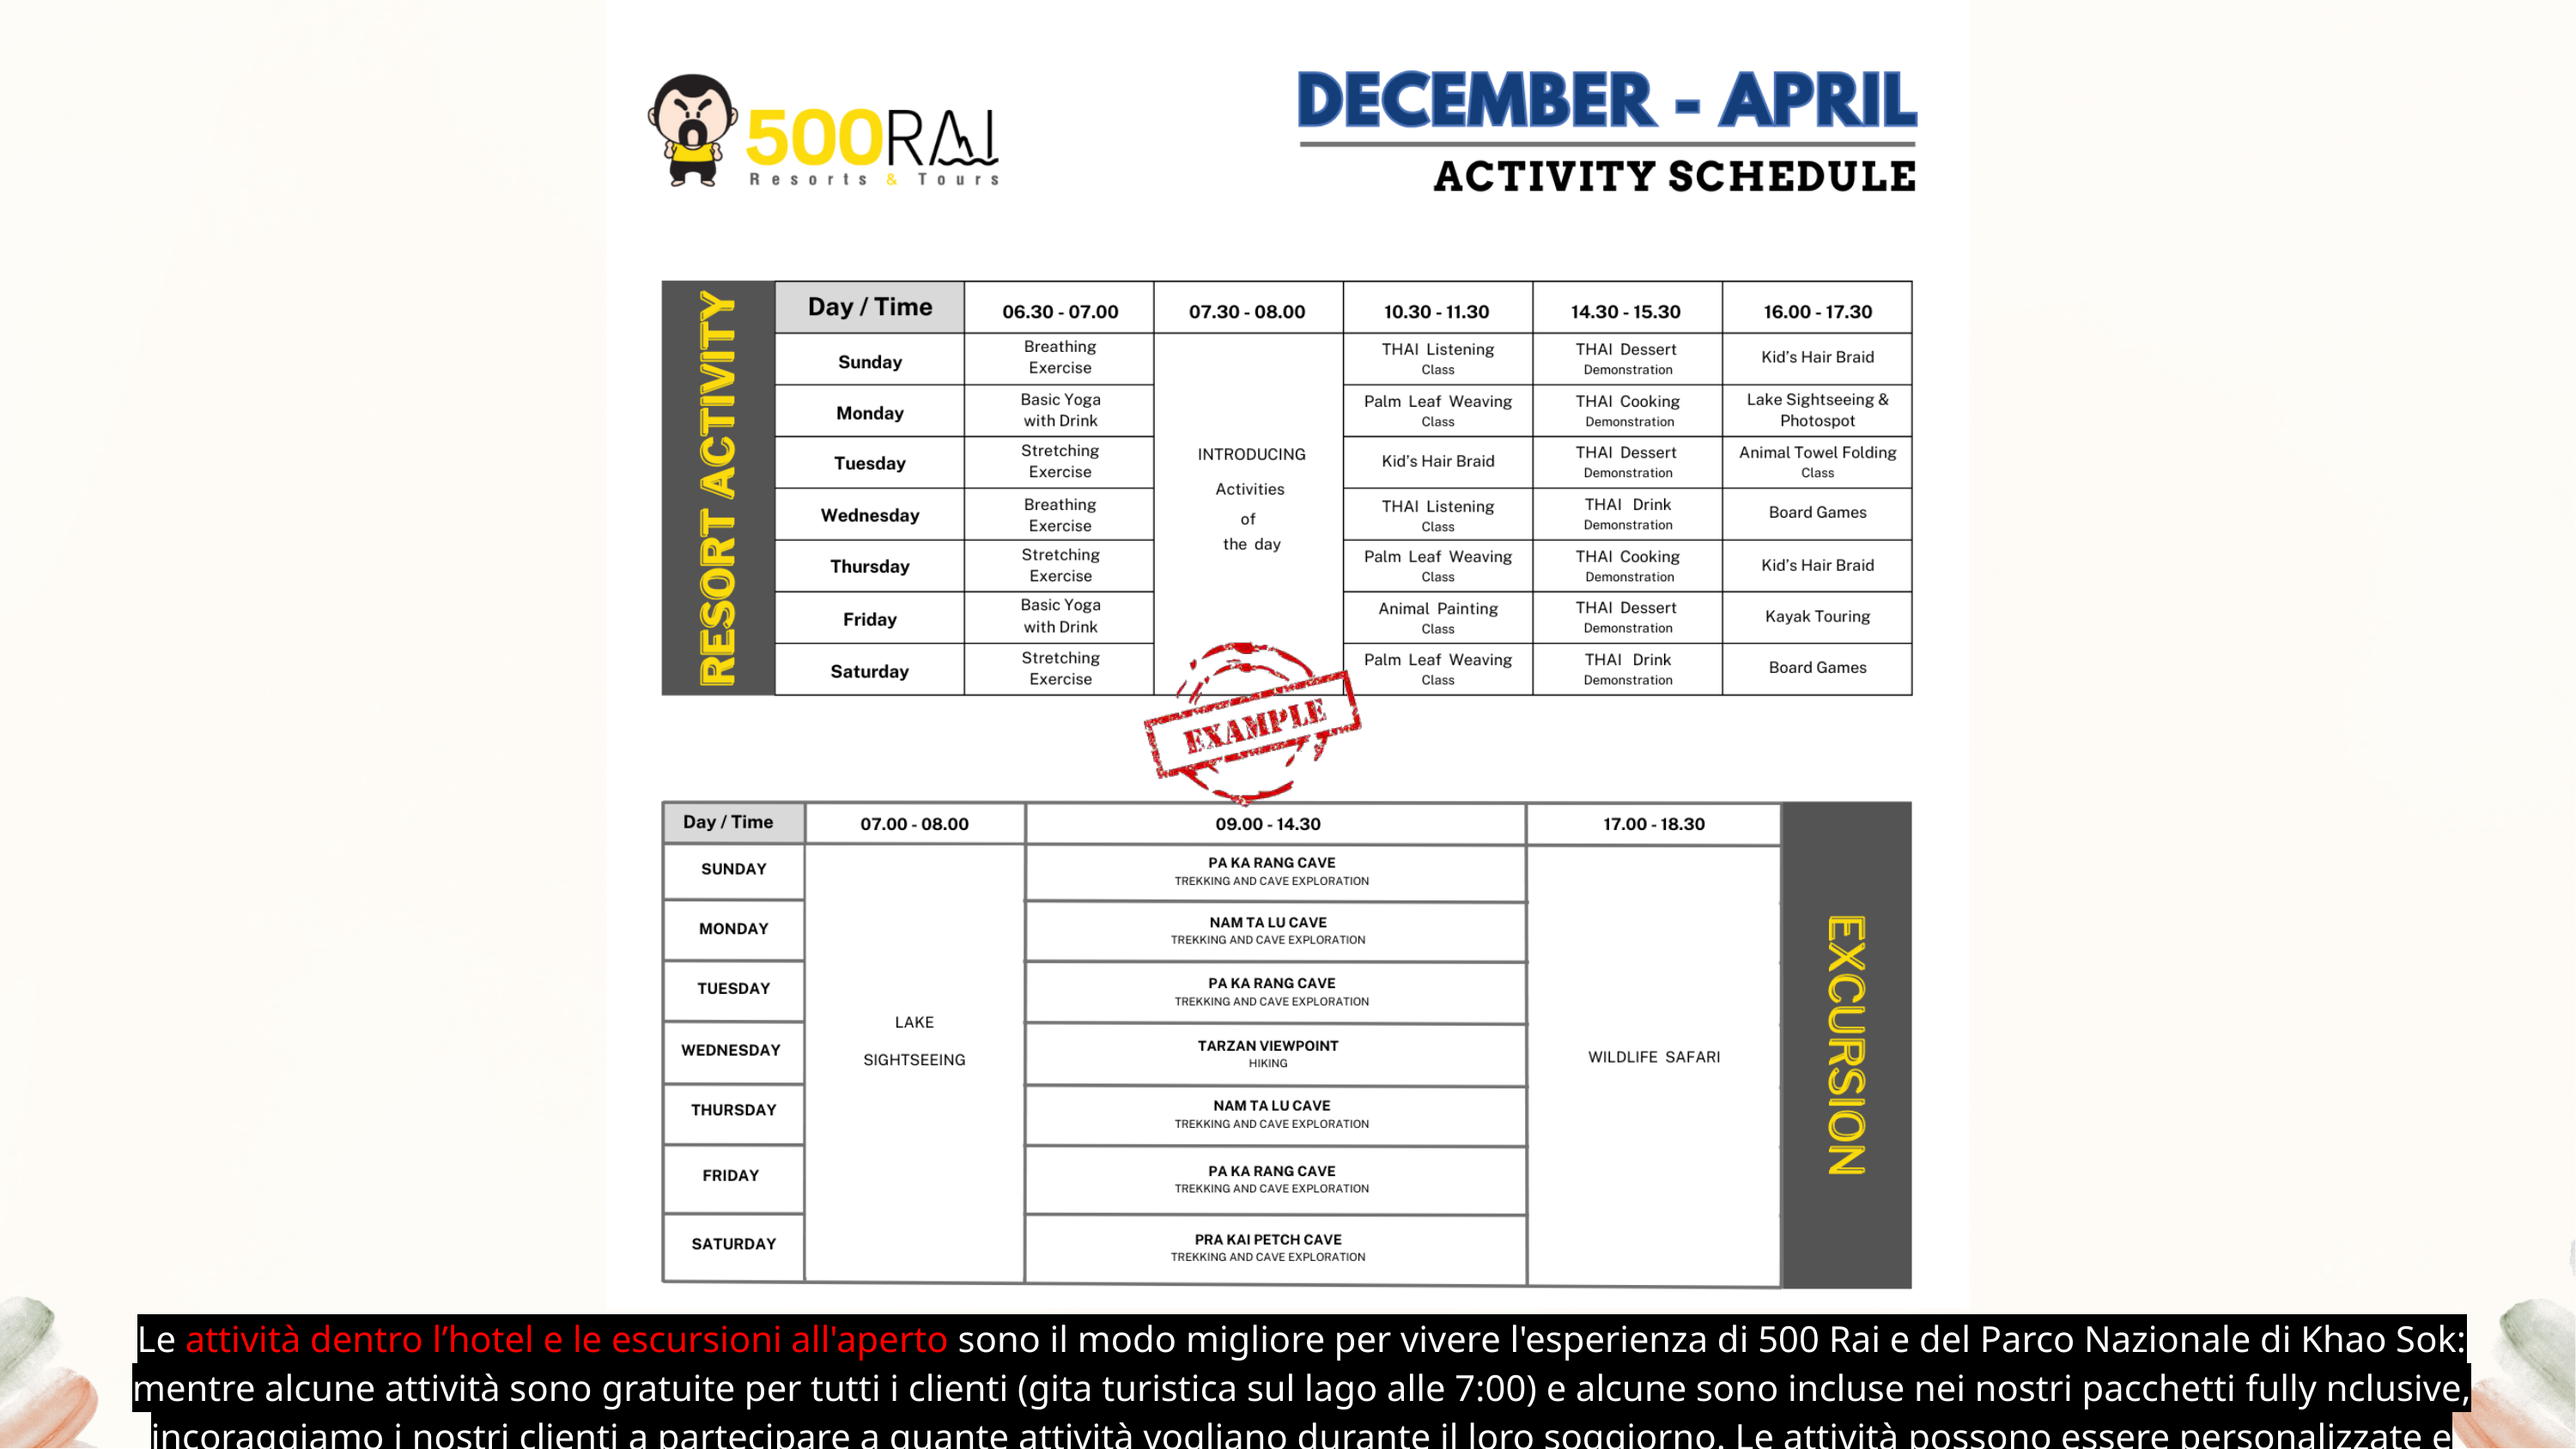

Le attività dentro l’hotel e le escursioni all'aperto sono il modo migliore per vivere l'esperienza di 500 Rai e del Parco Nazionale di Khao Sok: mentre alcune attività sono gratuite per tutti i clienti (gita turistica sul lago alle 7:00) e alcune sono incluse nei nostri pacchetti fully nclusive, incoraggiamo i nostri clienti a partecipare a quante attività vogliano durante il loro soggiorno. Le attività possono essere personalizzate e organizzate su base privata.